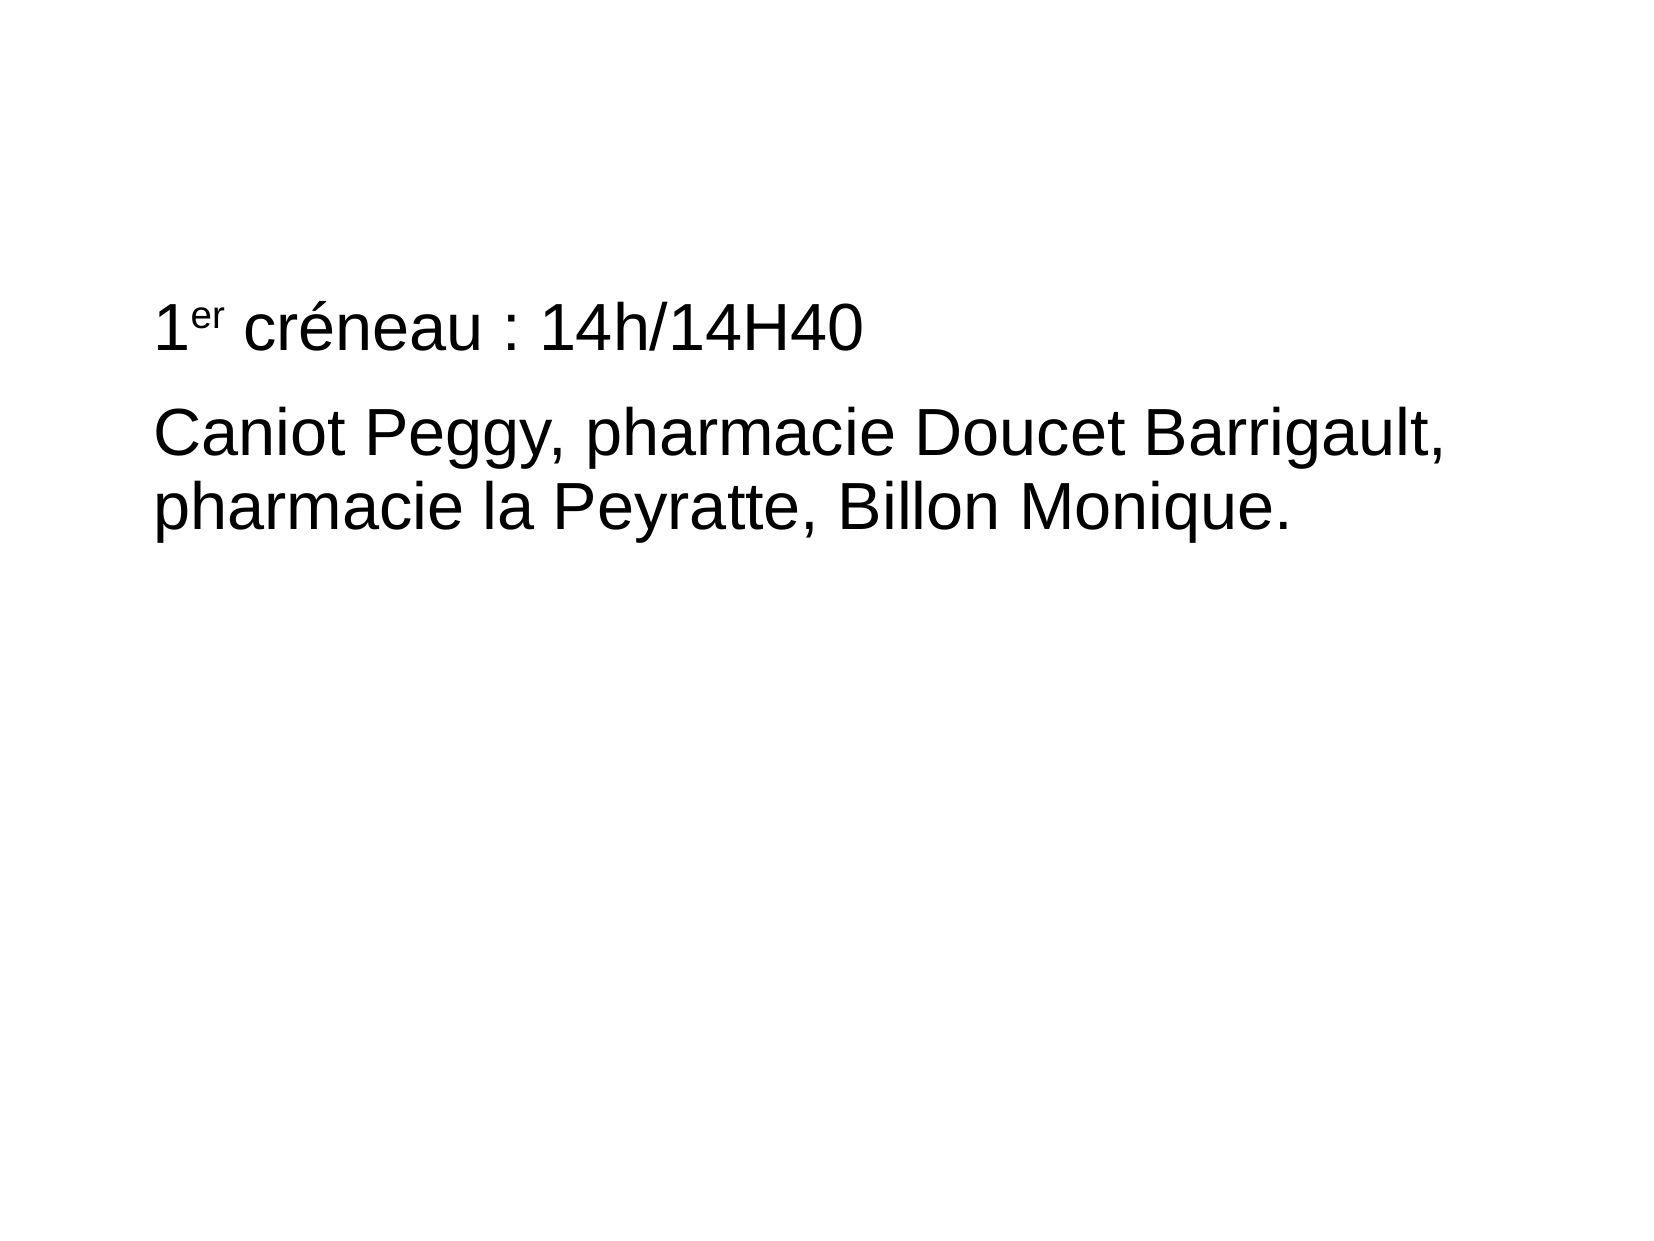

#
1er créneau : 14h/14H40
Caniot Peggy, pharmacie Doucet Barrigault, pharmacie la Peyratte, Billon Monique.